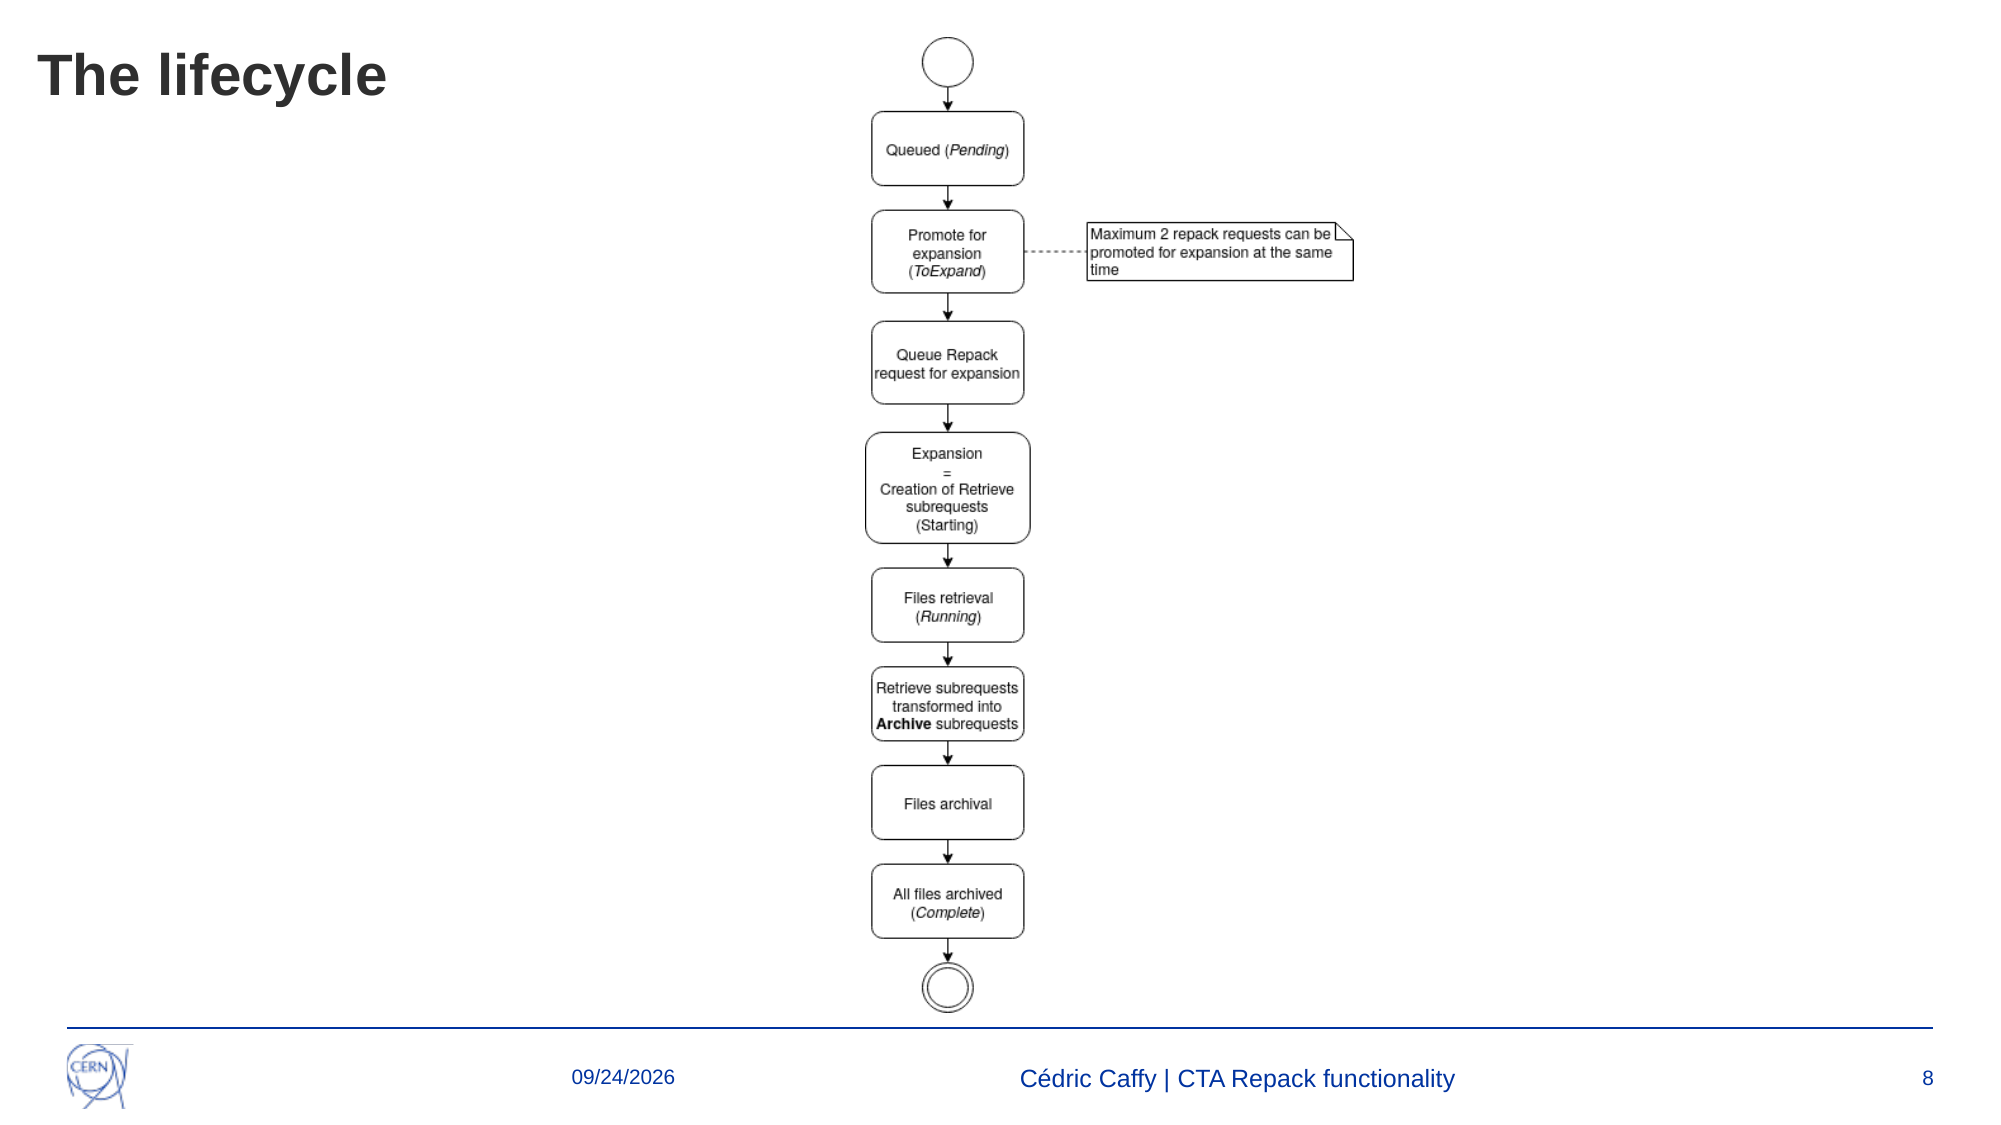

# The lifecycle
Cédric Caffy | CTA Repack functionality